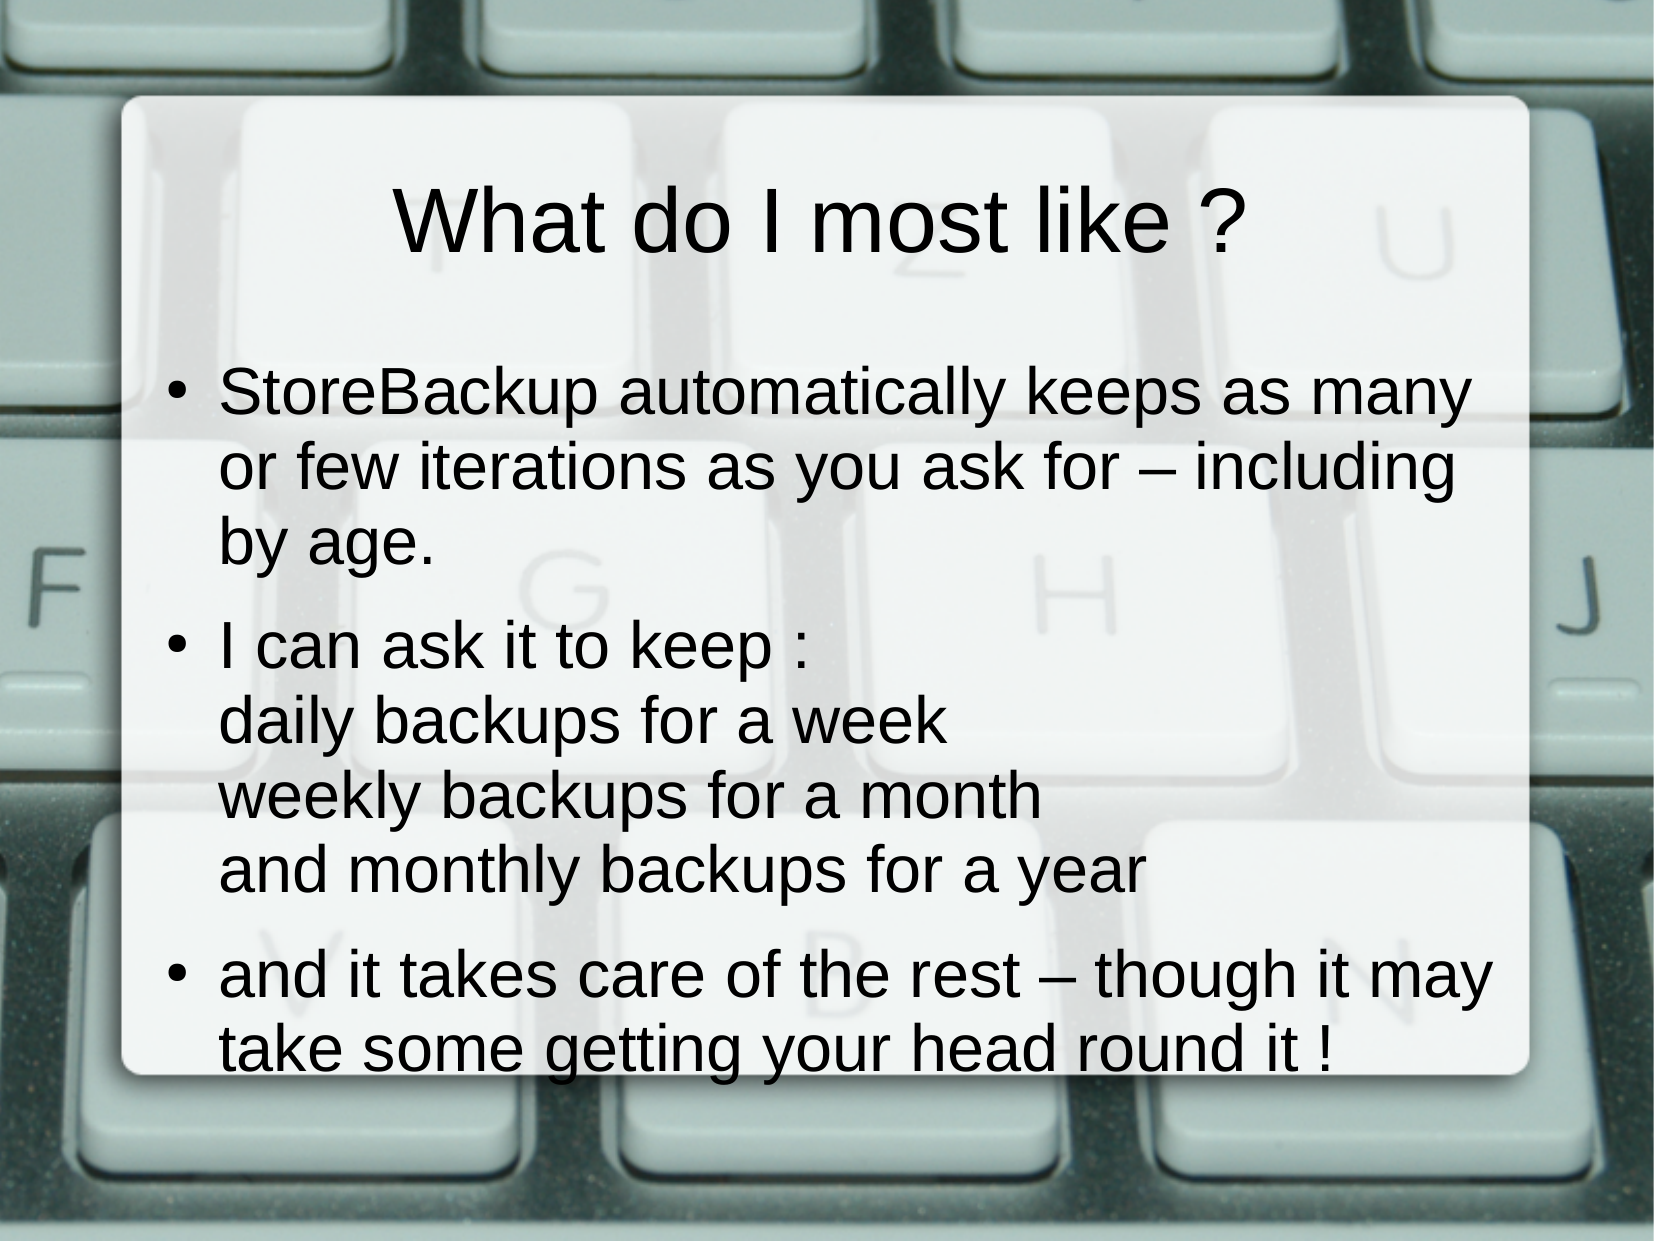

# What do I most like ?
StoreBackup automatically keeps as many or few iterations as you ask for – including by age.
I can ask it to keep :
daily backups for a week
weekly backups for a month
and monthly backups for a year
and it takes care of the rest – though it may take some getting your head round it !